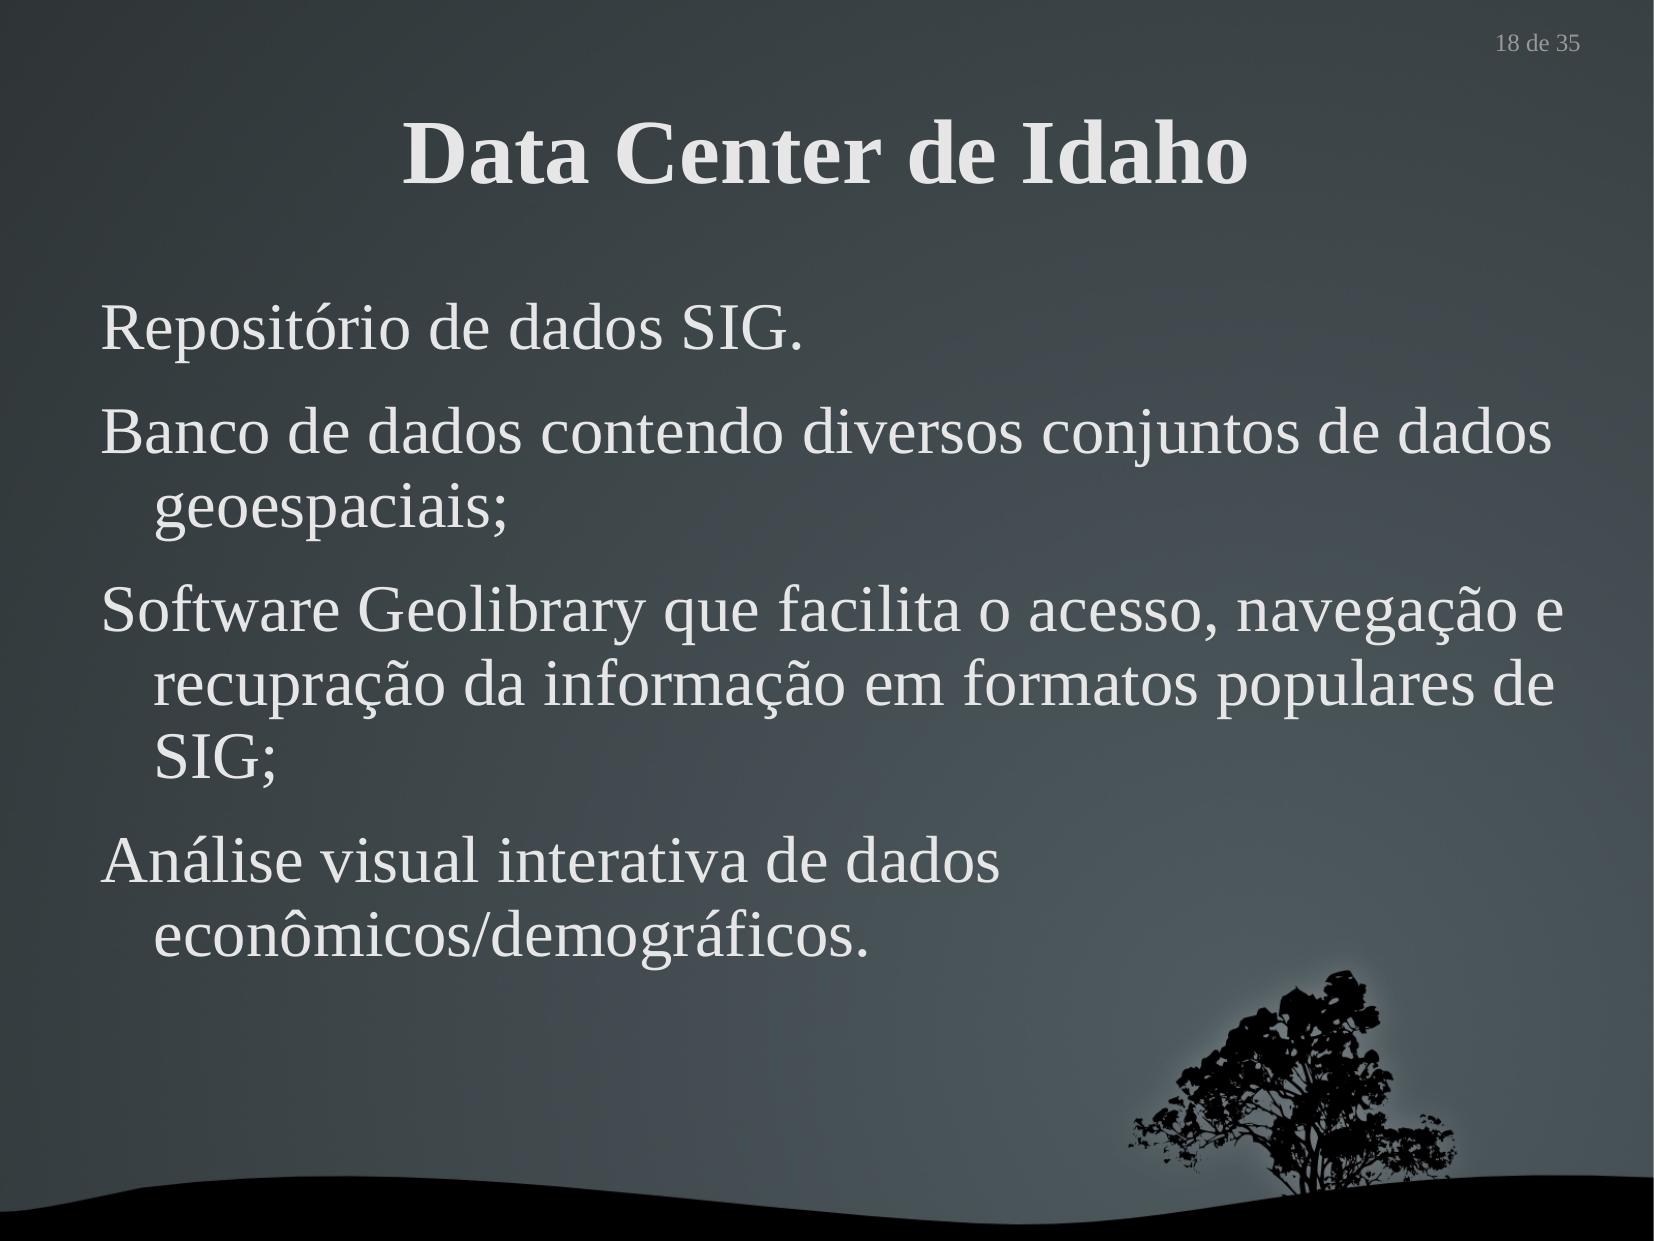

# Data Center de Idaho
Repositório de dados SIG.
Banco de dados contendo diversos conjuntos de dados geoespaciais;
Software Geolibrary que facilita o acesso, navegação e recupração da informação em formatos populares de SIG;
Análise visual interativa de dados econômicos/demográficos.